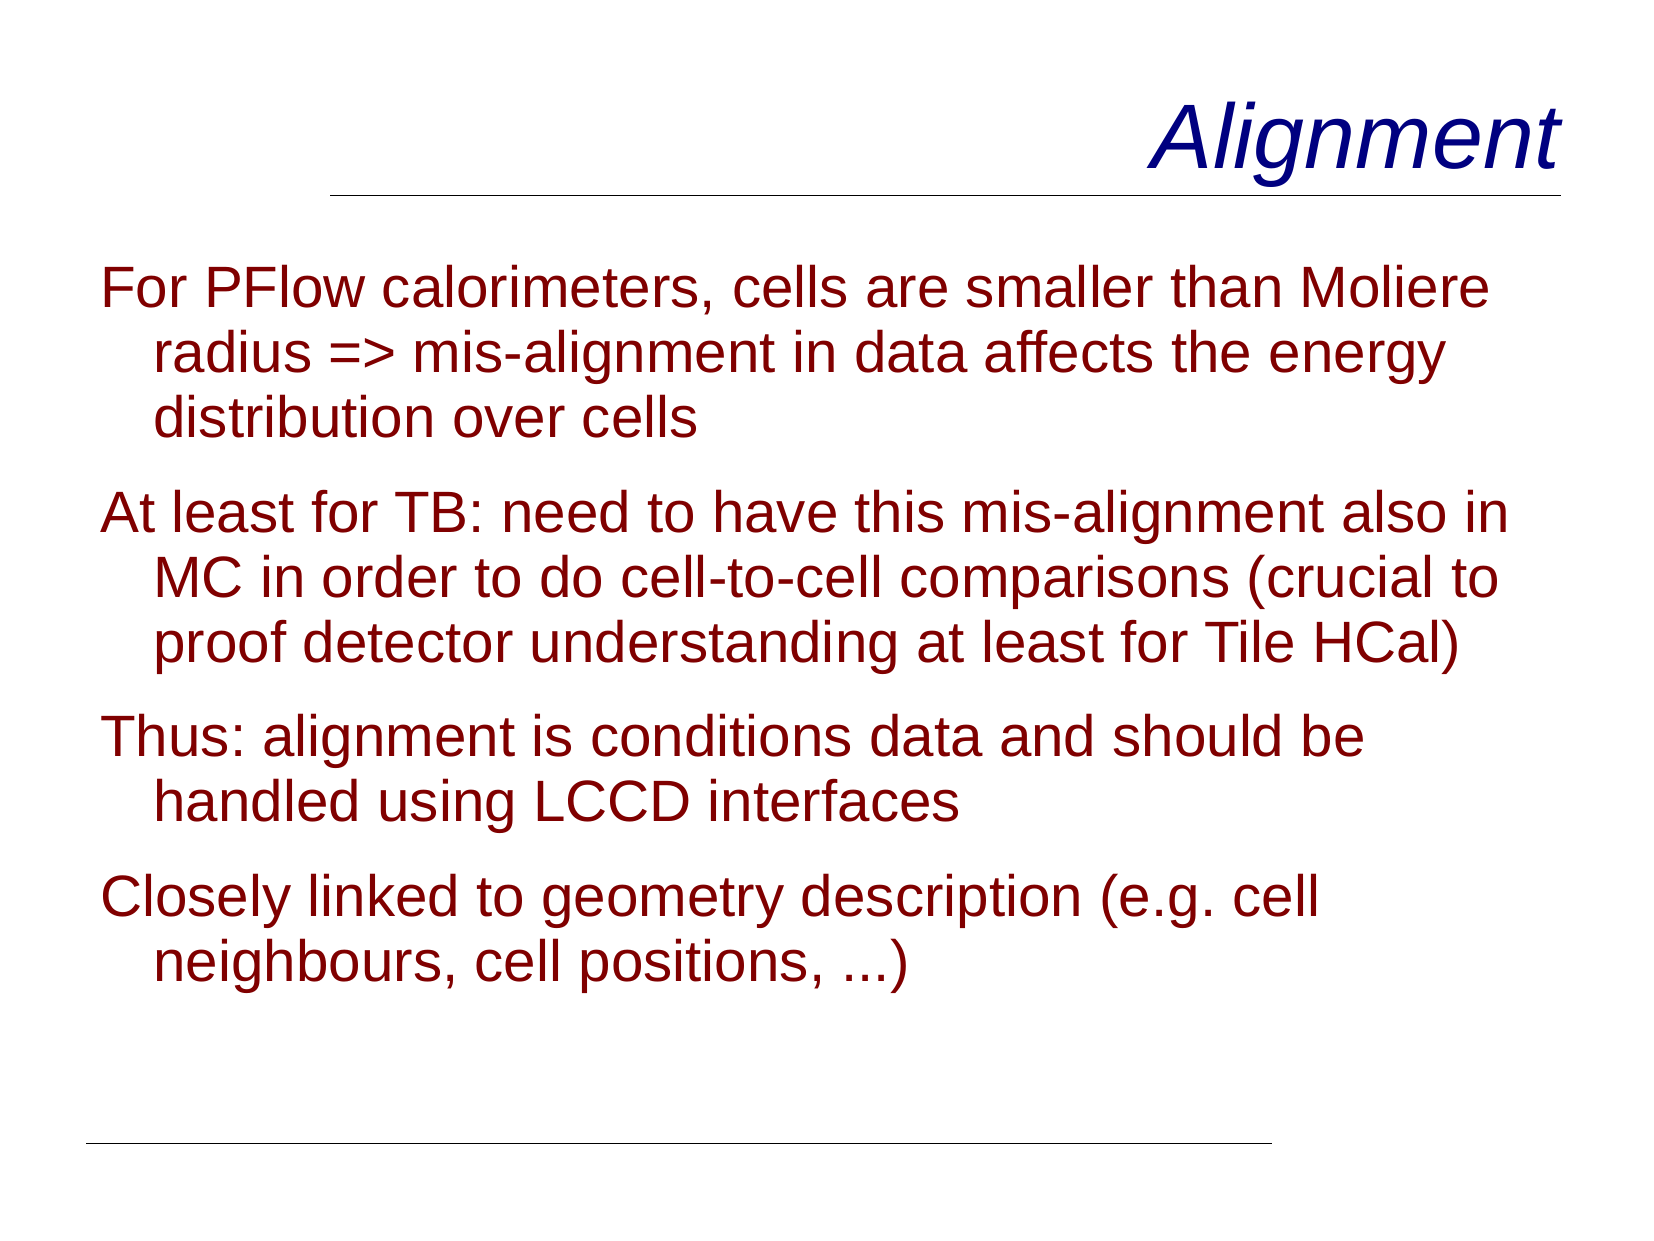

# Alignment
For PFlow calorimeters, cells are smaller than Moliere radius => mis-alignment in data affects the energy distribution over cells
At least for TB: need to have this mis-alignment also in MC in order to do cell-to-cell comparisons (crucial to proof detector understanding at least for Tile HCal)
Thus: alignment is conditions data and should be handled using LCCD interfaces
Closely linked to geometry description (e.g. cell neighbours, cell positions, ...)